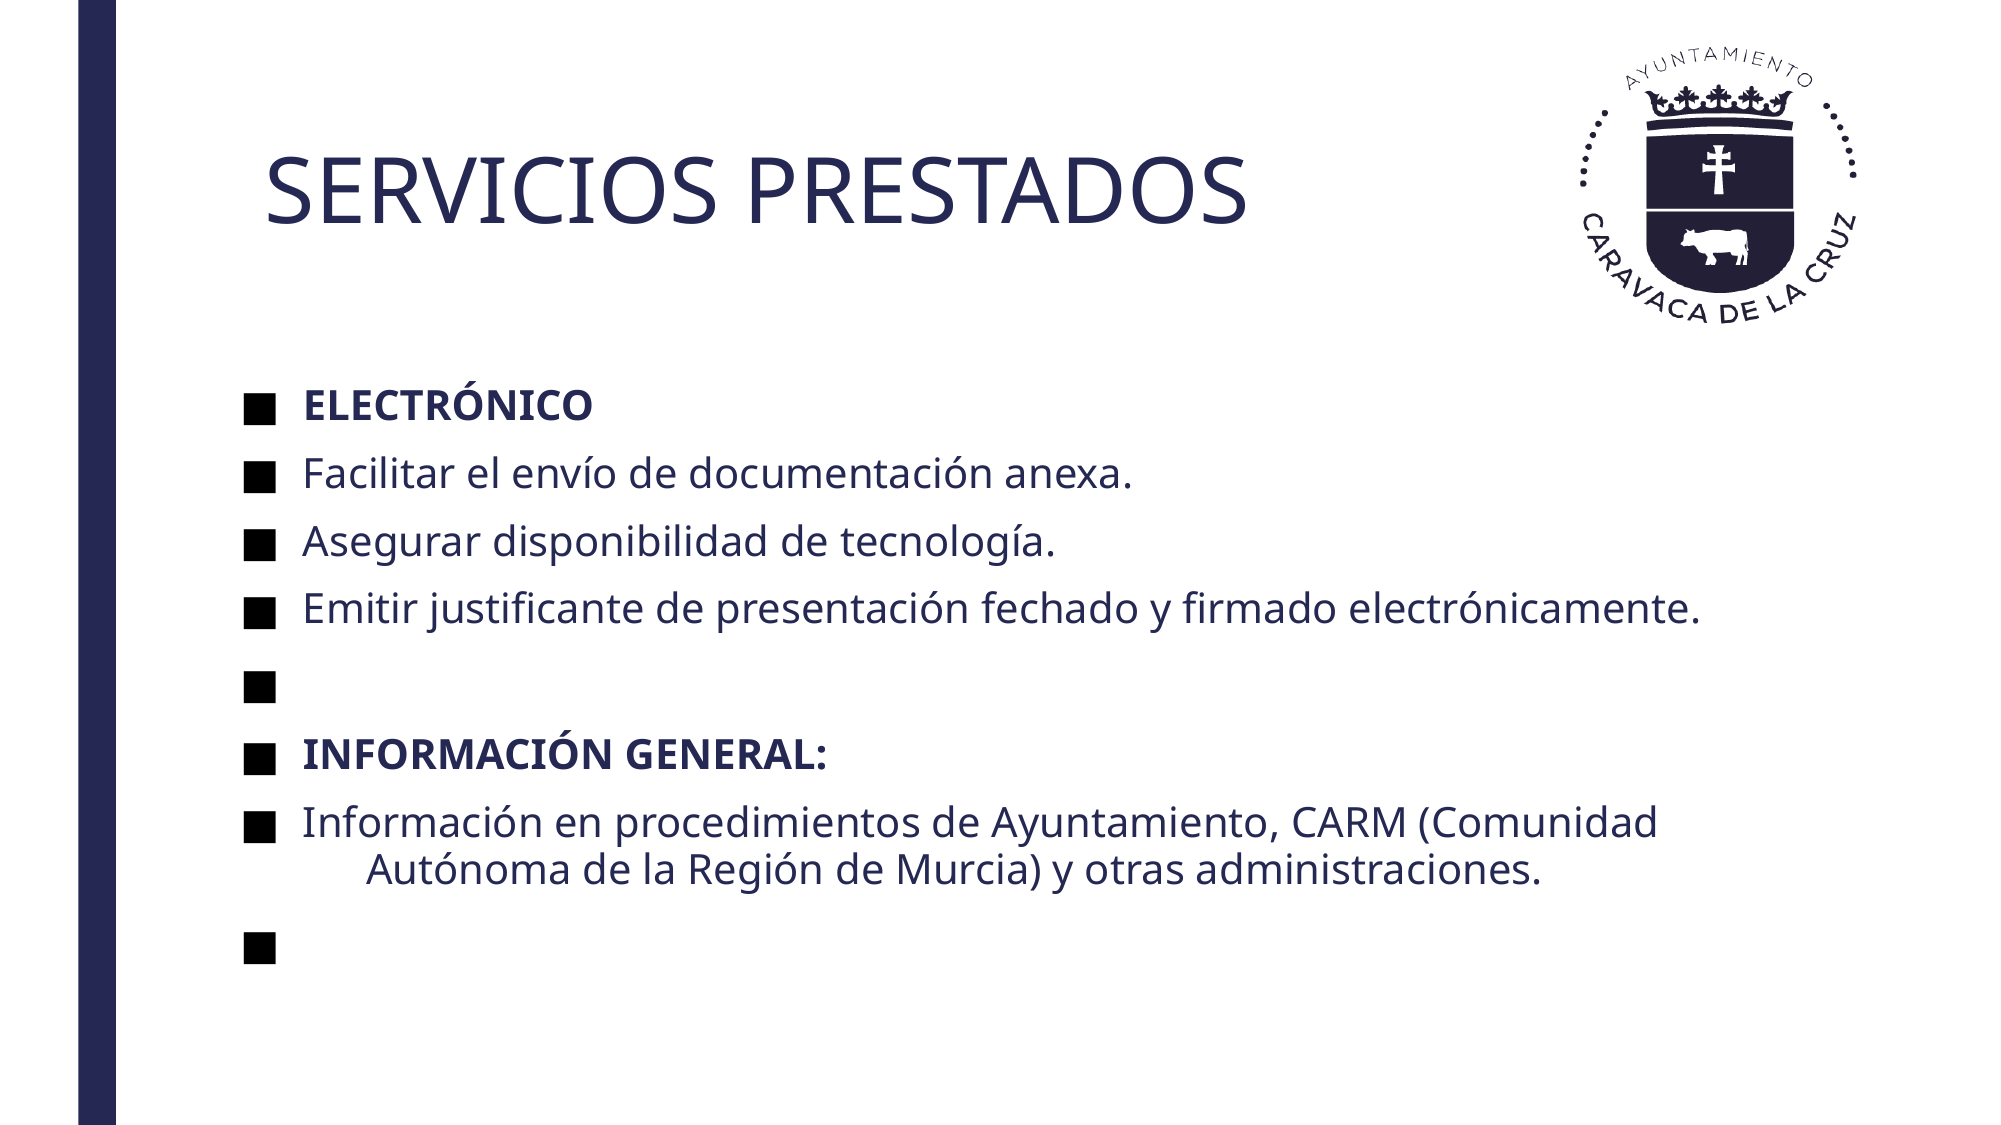

SERVICIOS PRESTADOS
# ELECTRÓNICO
Facilitar el envío de documentación anexa.
Asegurar disponibilidad de tecnología.
Emitir justificante de presentación fechado y firmado electrónicamente.
INFORMACIÓN GENERAL:
Información en procedimientos de Ayuntamiento, CARM (Comunidad Autónoma de la Región de Murcia) y otras administraciones.